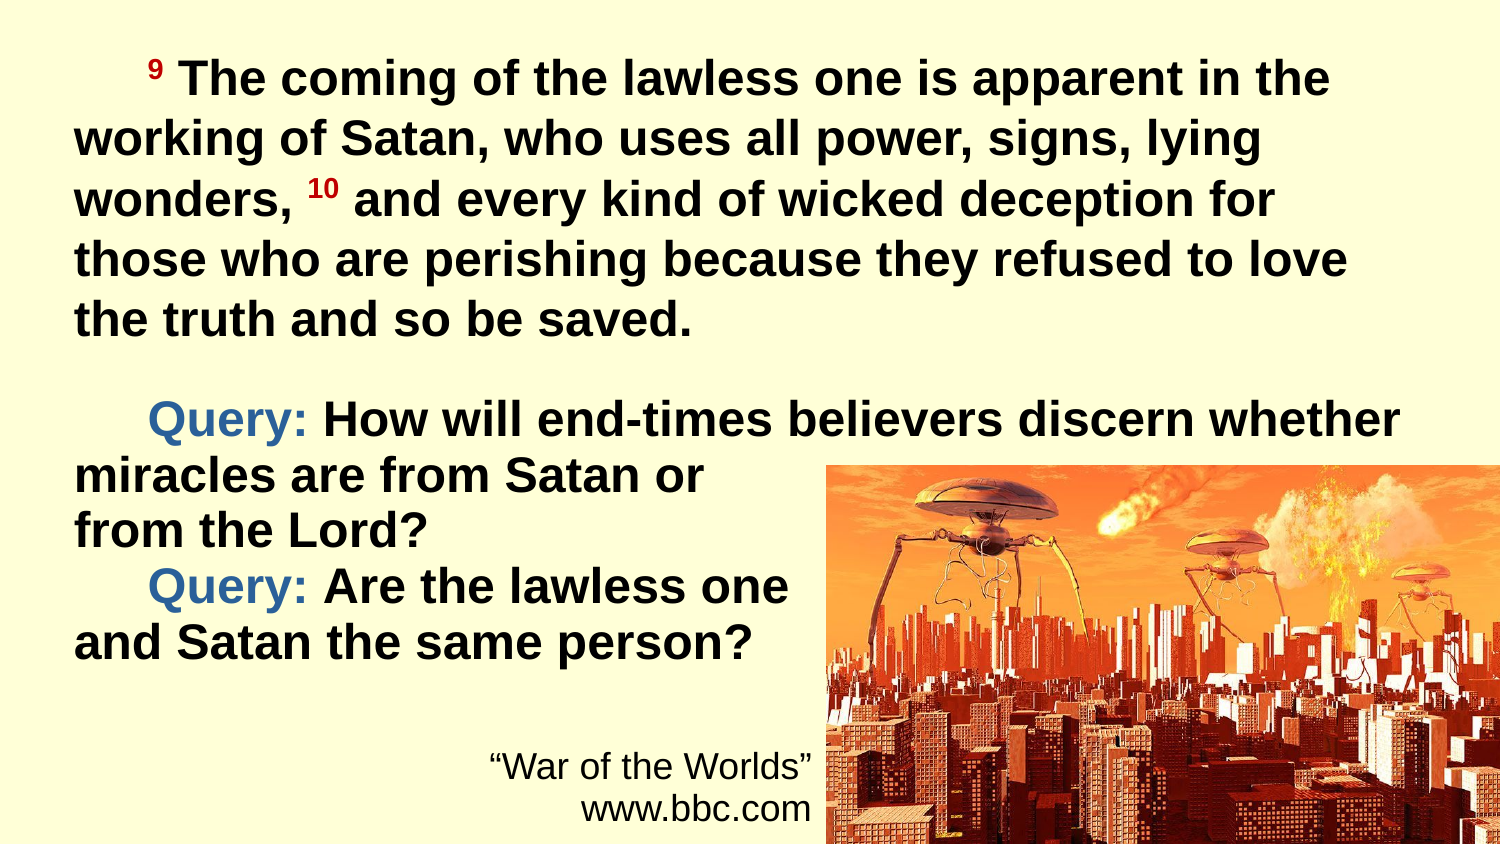

9 The coming of the lawless one is apparent in the working of Satan, who uses all power, signs, lying wonders, 10 and every kind of wicked deception for those who are perishing because they refused to love the truth and so be saved.
	Query: How will end-times believers discern whether
miracles are from Satan or
from the Lord?
	Query: Are the lawless one
and Satan the same person?
“War of the Worlds”
www.bbc.com